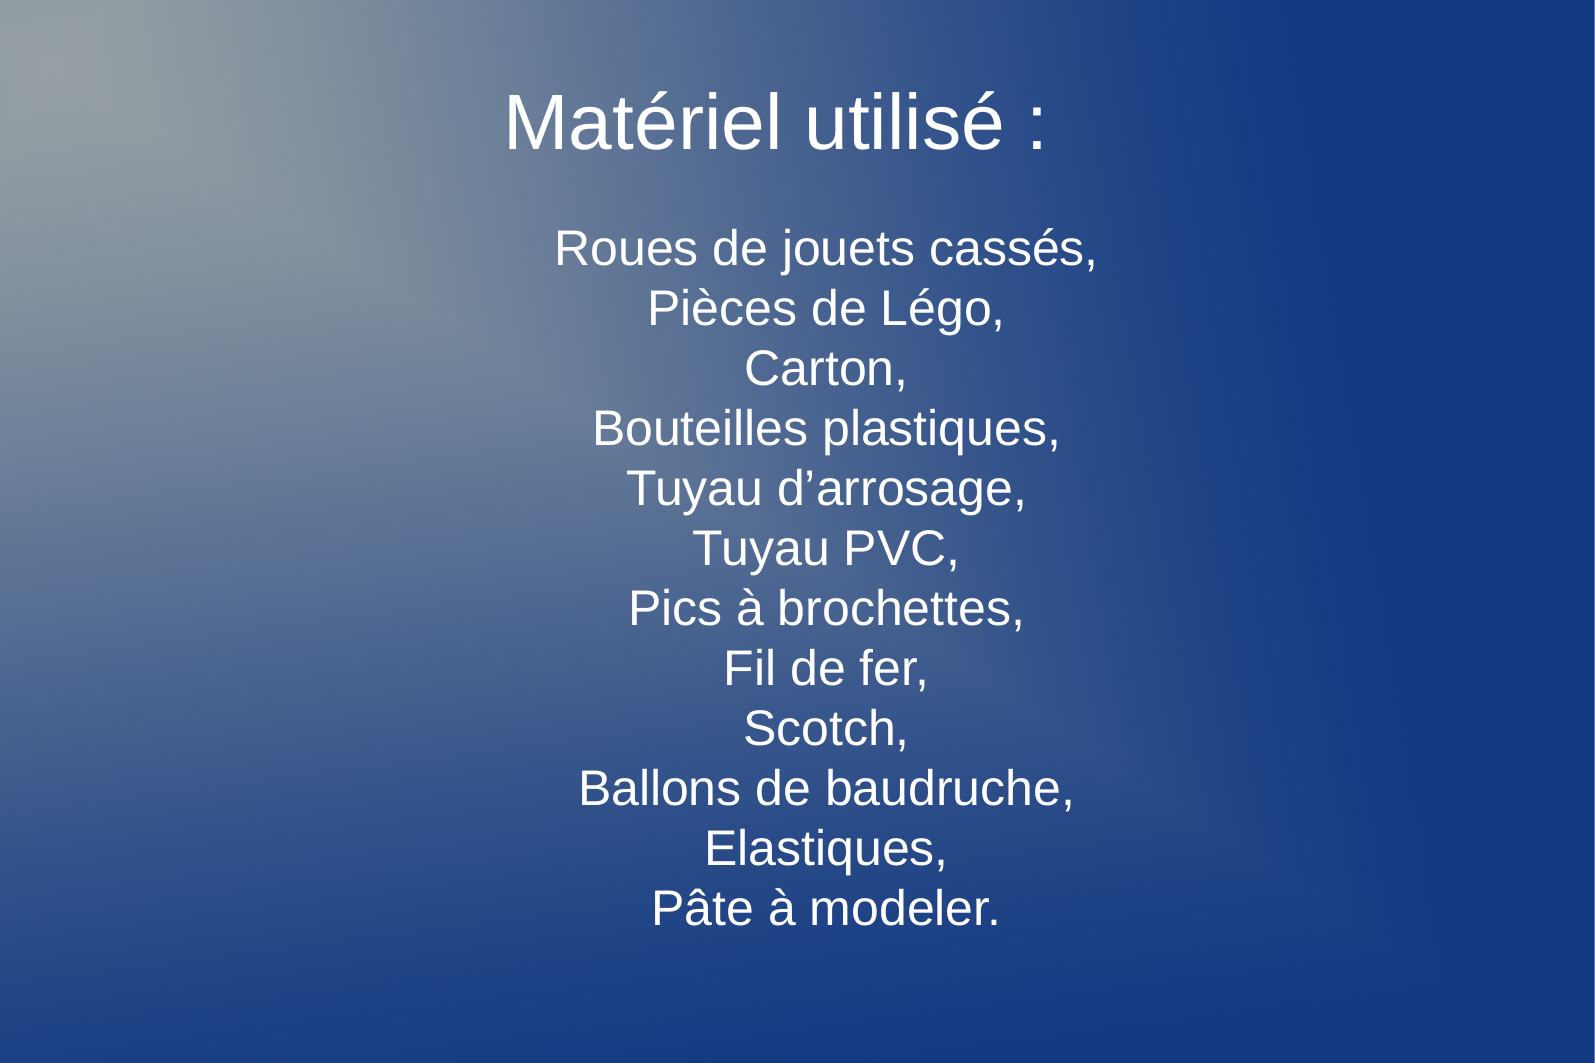

# Matériel utilisé :
Roues de jouets cassés,
Pièces de Légo,
Carton,
Bouteilles plastiques,
Tuyau d’arrosage,
Tuyau PVC,
Pics à brochettes,
Fil de fer,
Scotch,
Ballons de baudruche,
Elastiques,
Pâte à modeler.